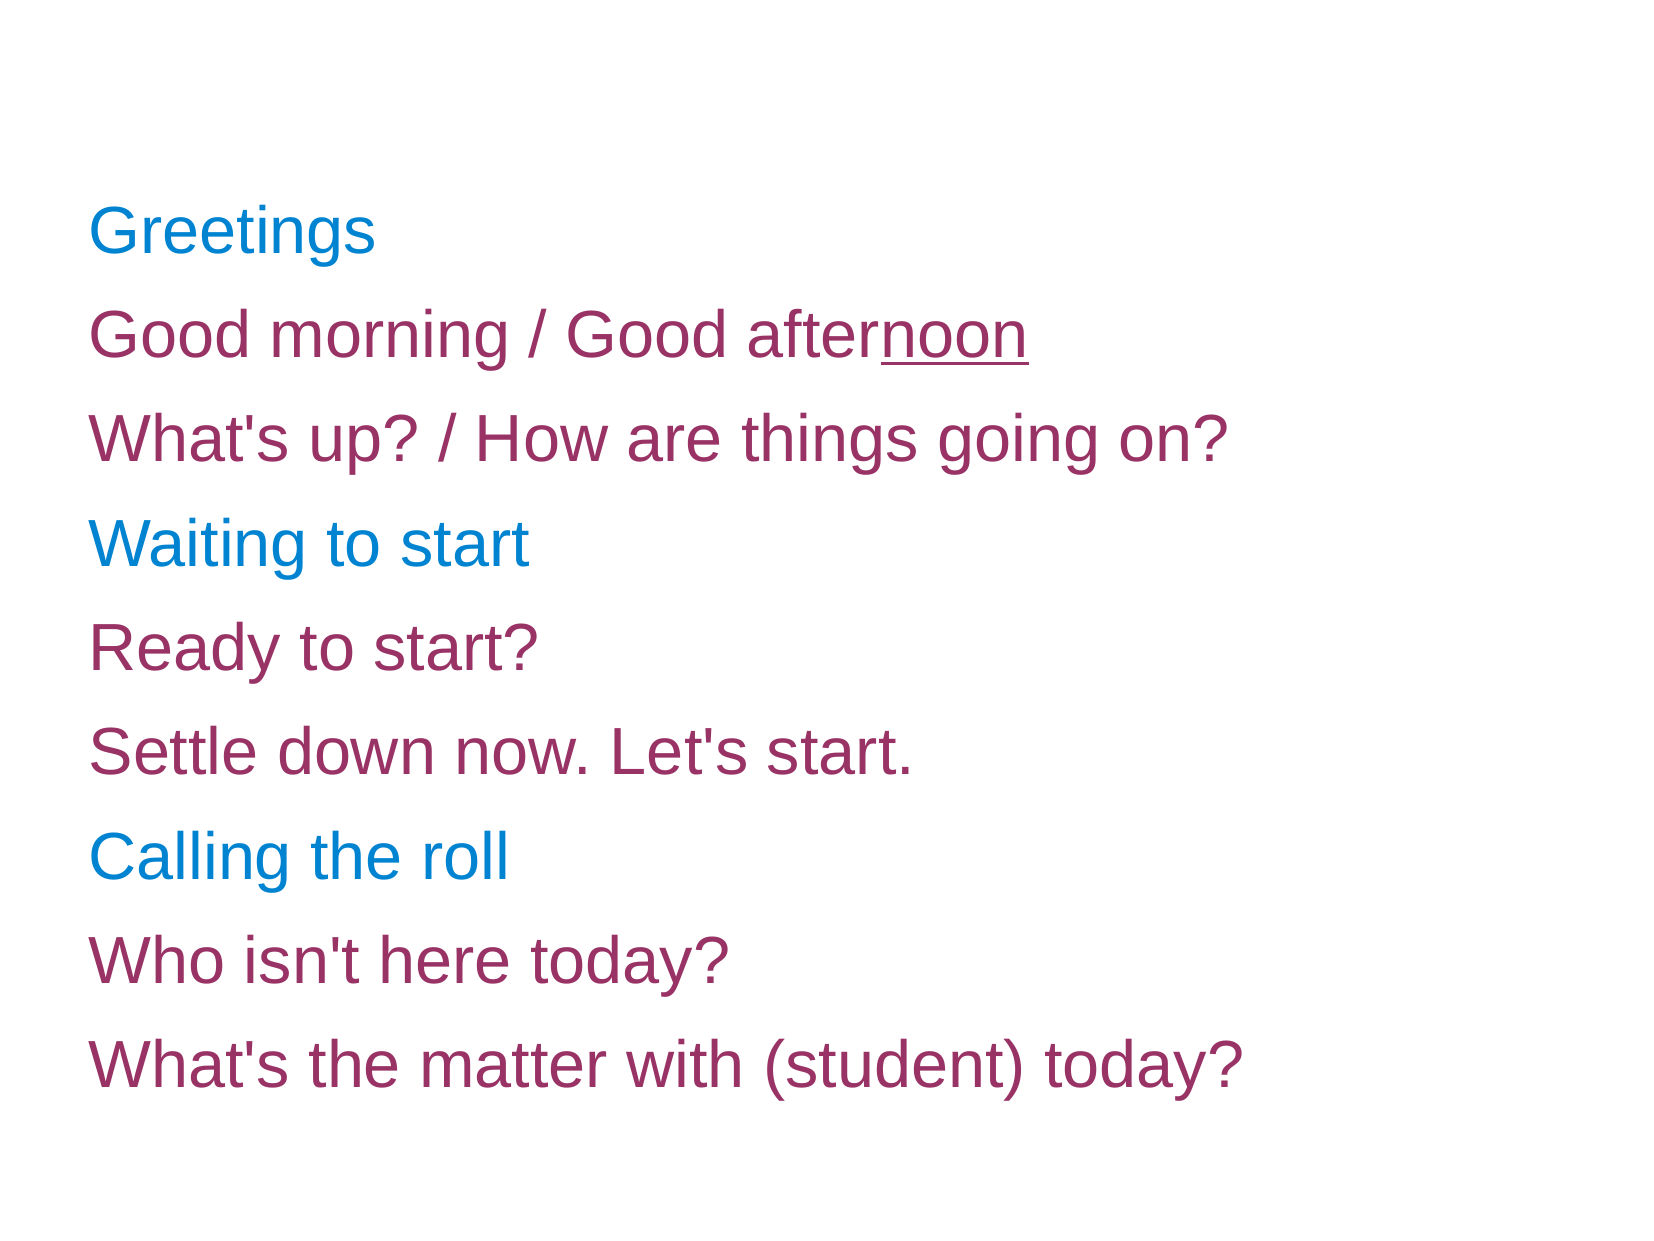

# Greetings
Good morning / Good afternoon
What's up? / How are things going on?
Waiting to start
Ready to start?
Settle down now. Let's start.
Calling the roll
Who isn't here today?
What's the matter with (student) today?